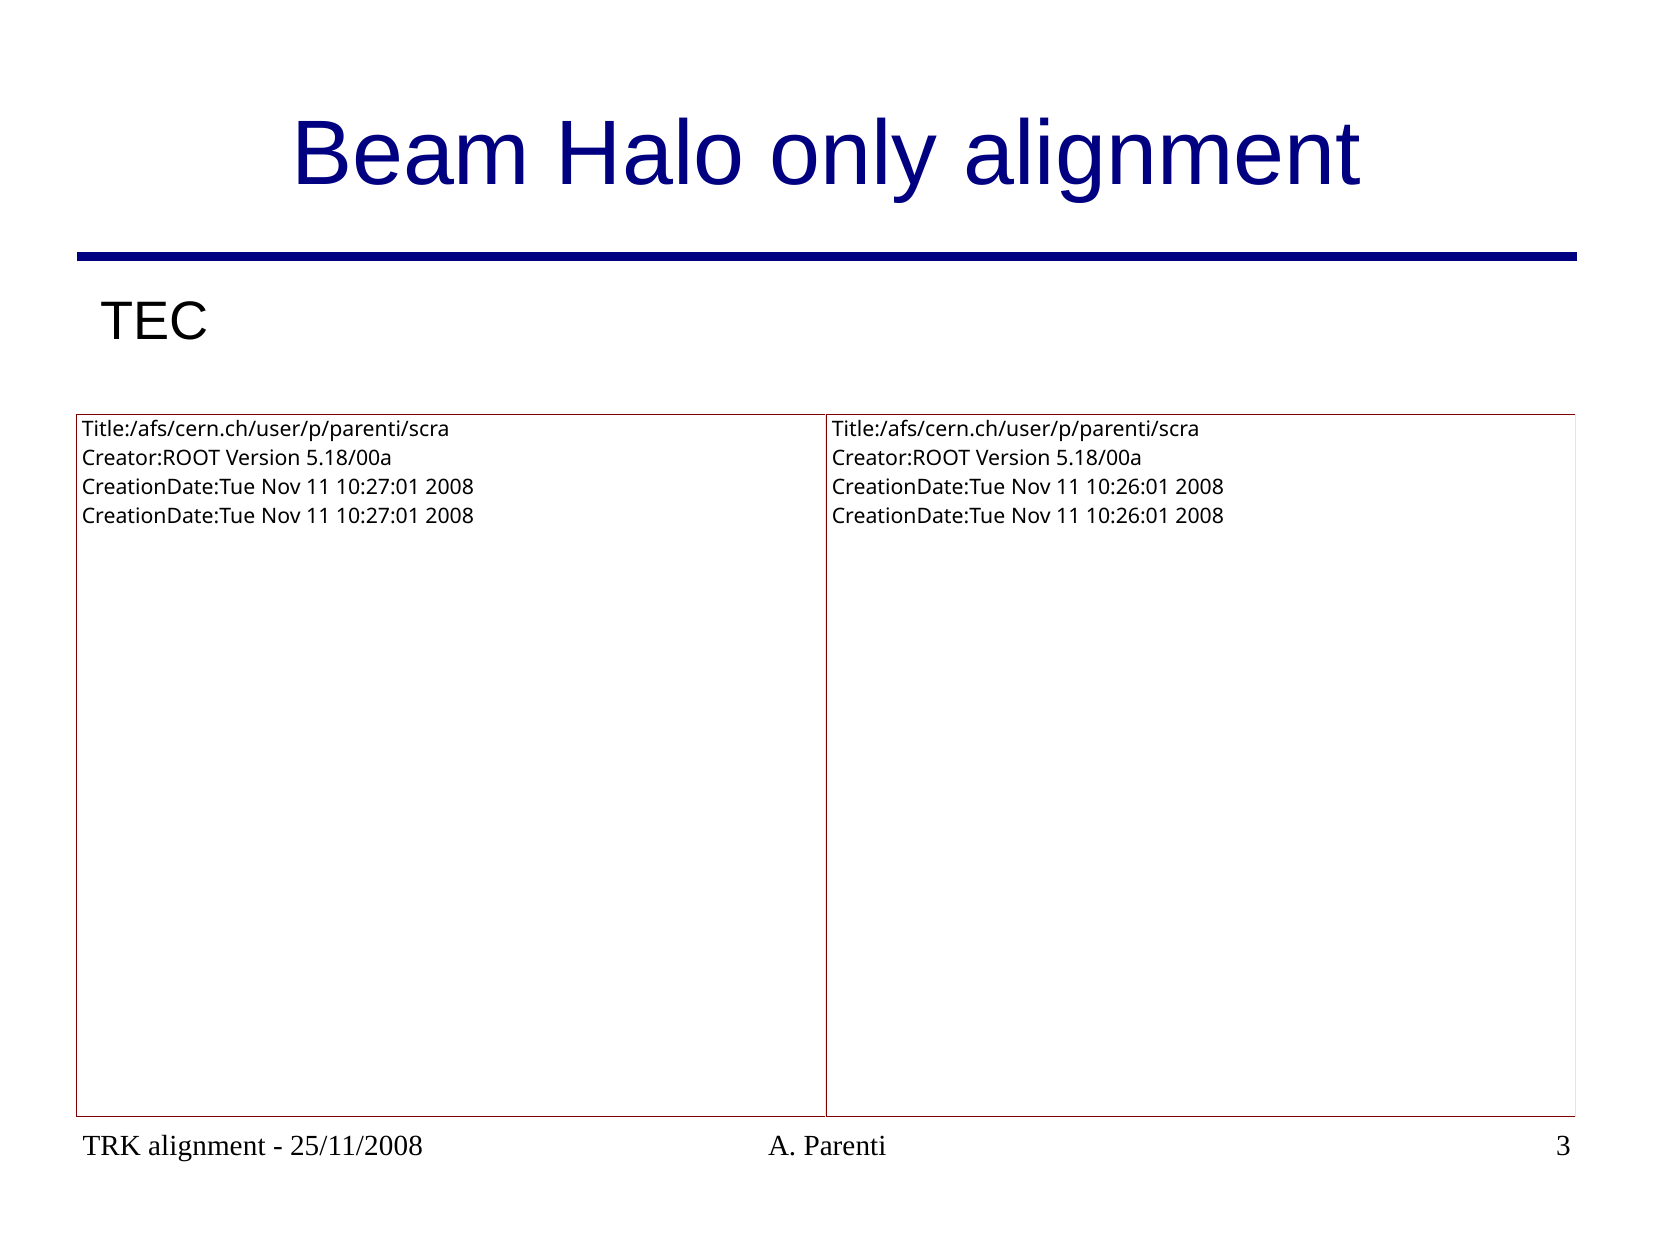

# Beam Halo only alignment
TEC
3